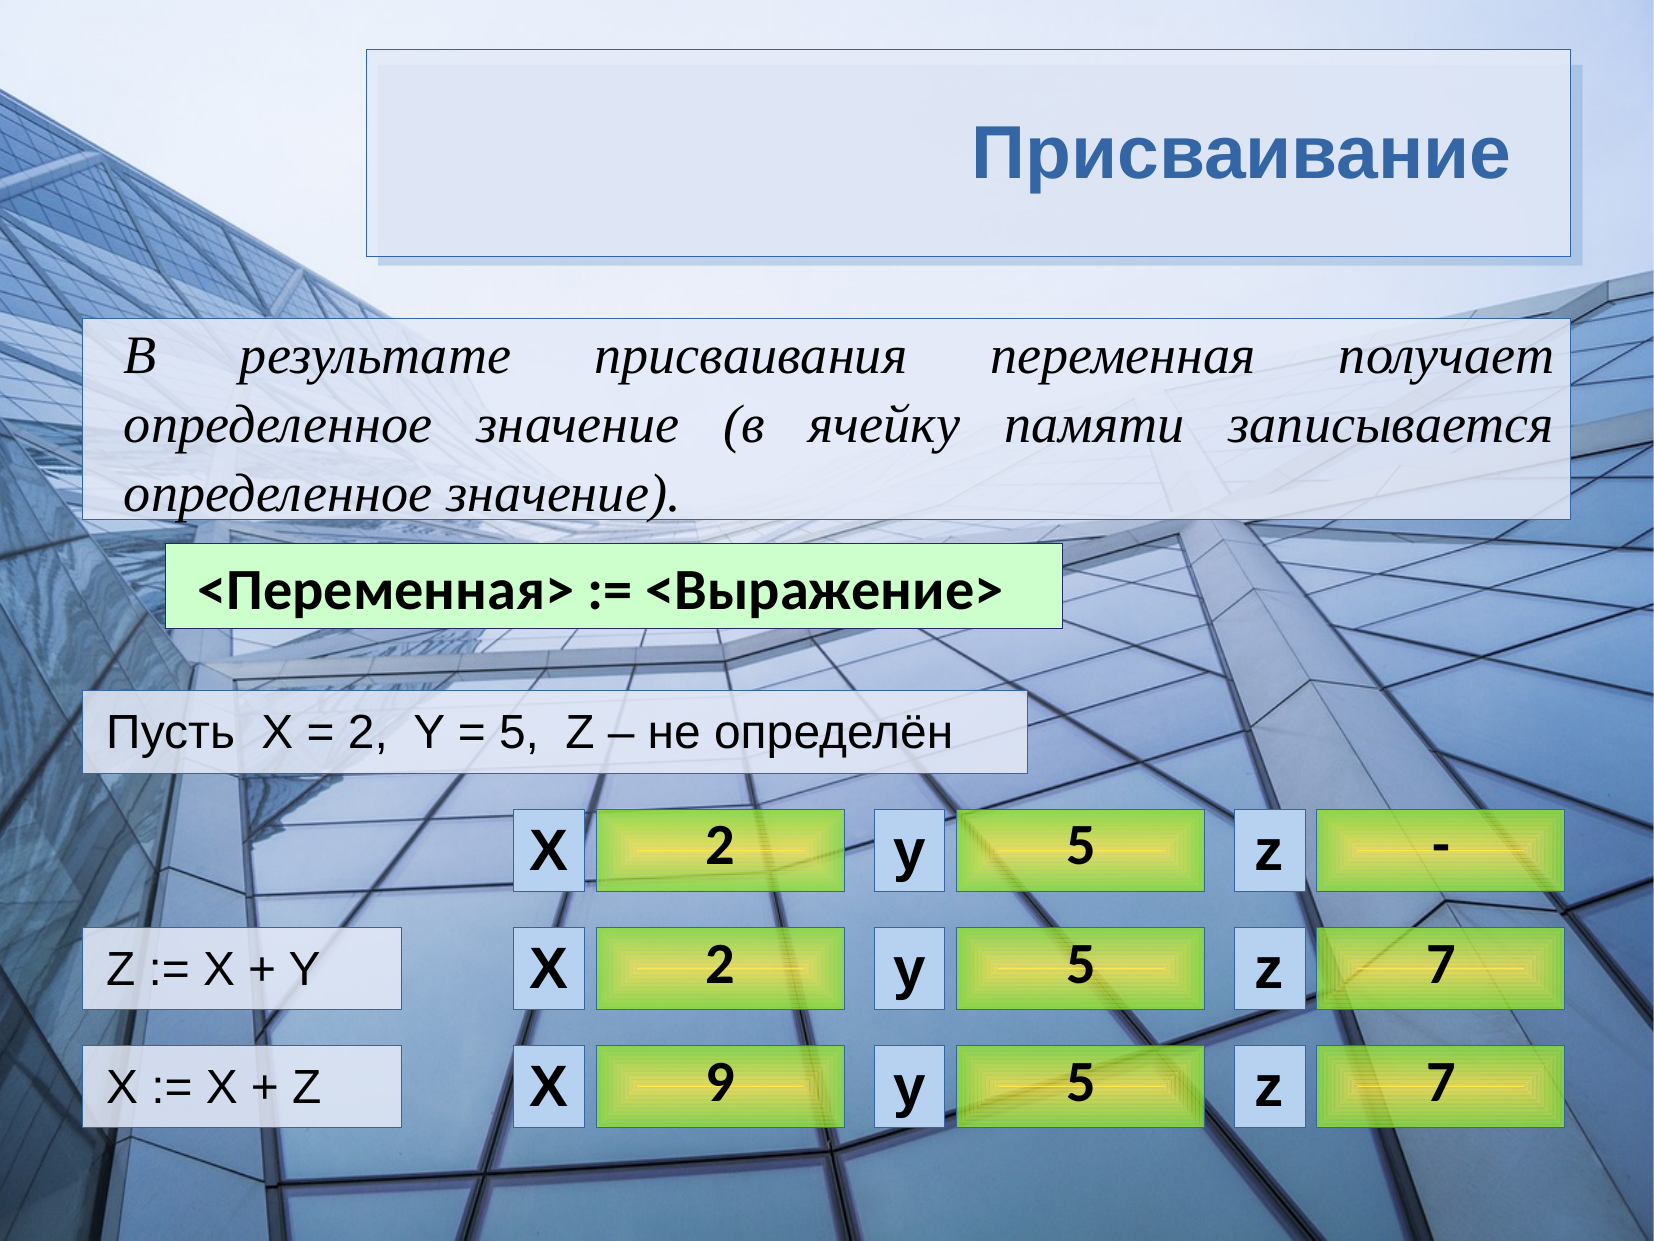

# Присваивание
В результате присваивания переменная получает определенное значение (в ячейку памяти записывается определенное значение).
<Переменная> := <Выражение>
Пусть X = 2, Y = 5, Z – не определён
Х
2
y
5
z
-
Z := X + Y
Х
2
y
5
z
7
X := X + Z
Х
9
y
5
z
7